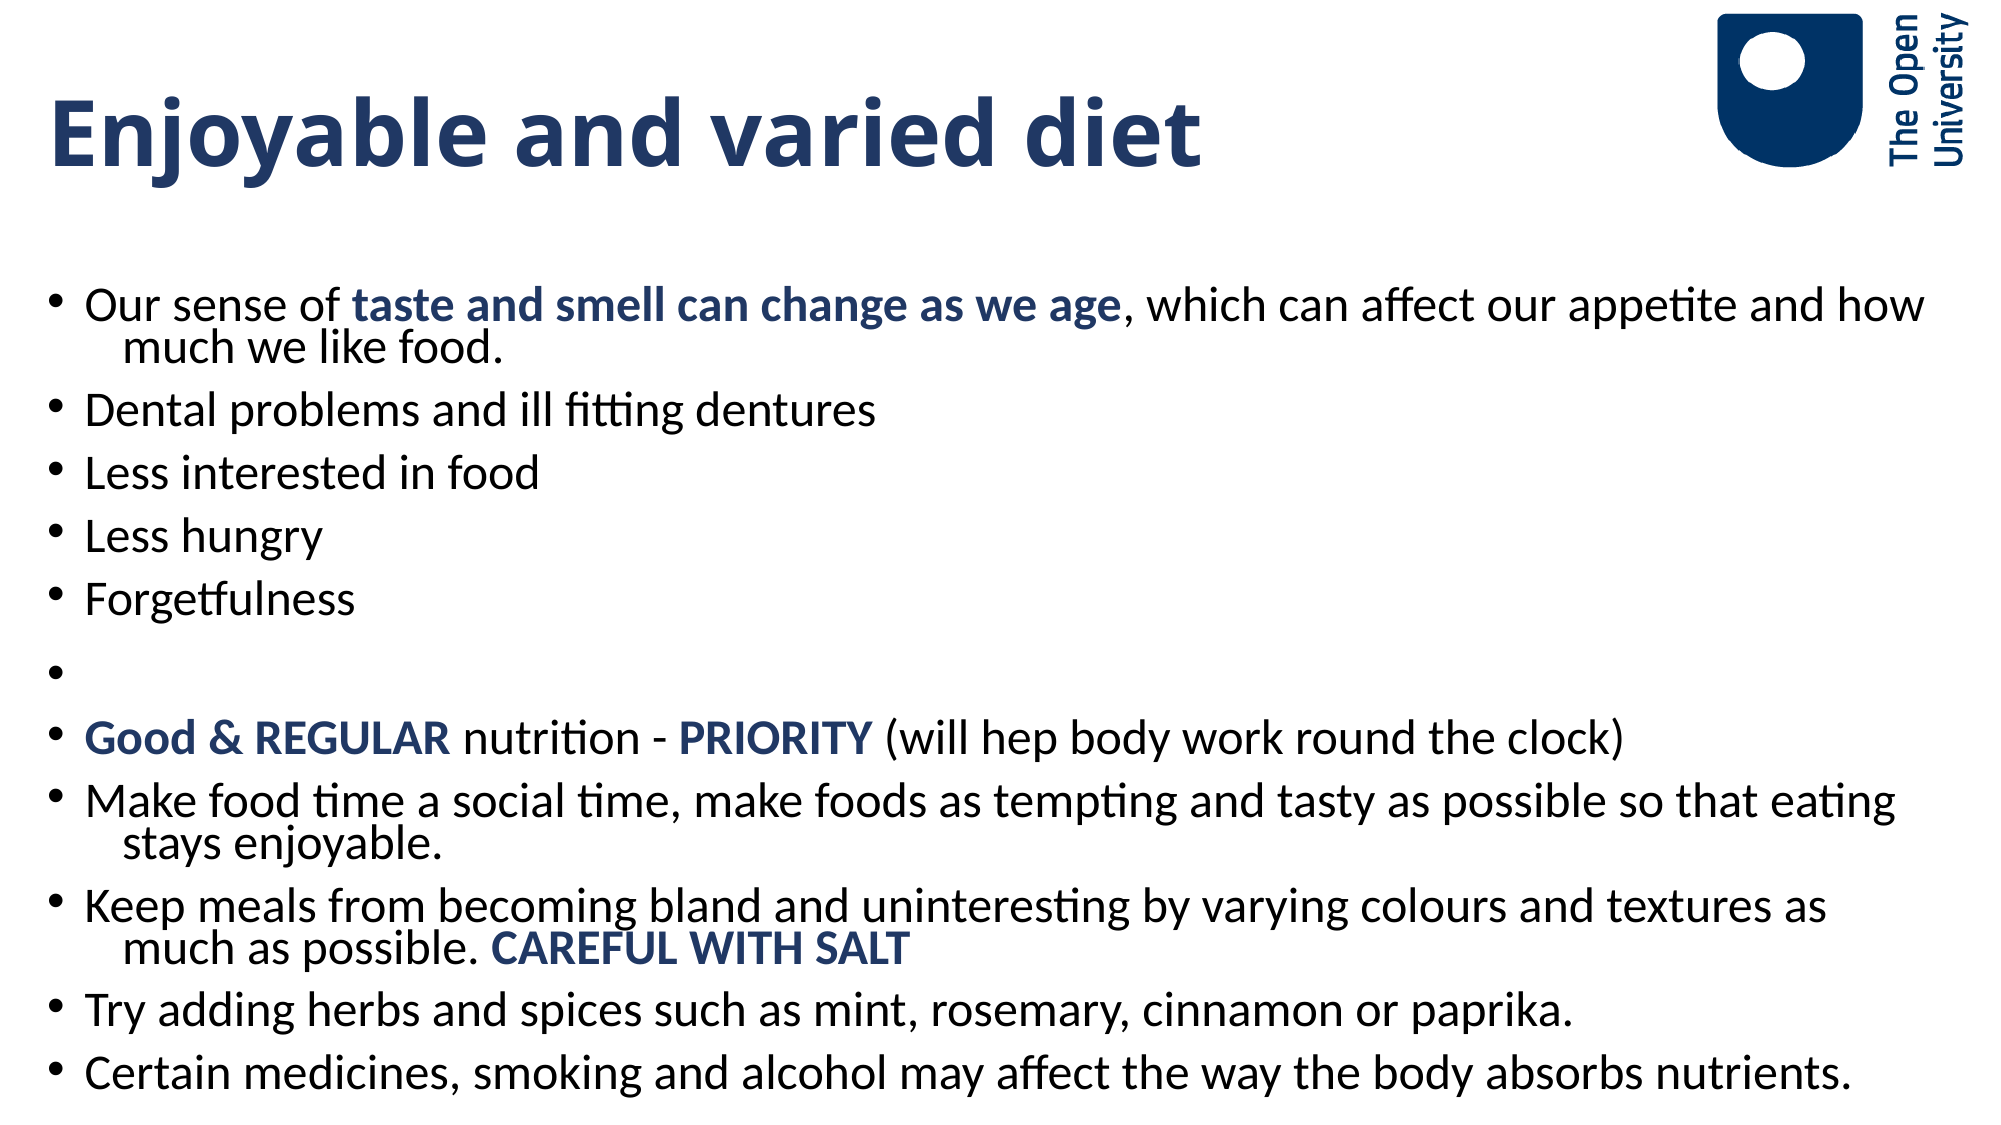

# Enjoyable and varied diet
Our sense of taste and smell can change as we age, which can affect our appetite and how much we like food.
Dental problems and ill fitting dentures
Less interested in food
Less hungry
Forgetfulness
Good & REGULAR nutrition - PRIORITY (will hep body work round the clock)
Make food time a social time, make foods as tempting and tasty as possible so that eating stays enjoyable.
Keep meals from becoming bland and uninteresting by varying colours and textures as much as possible. CAREFUL WITH SALT
Try adding herbs and spices such as mint, rosemary, cinnamon or paprika.
Certain medicines, smoking and alcohol may affect the way the body absorbs nutrients.